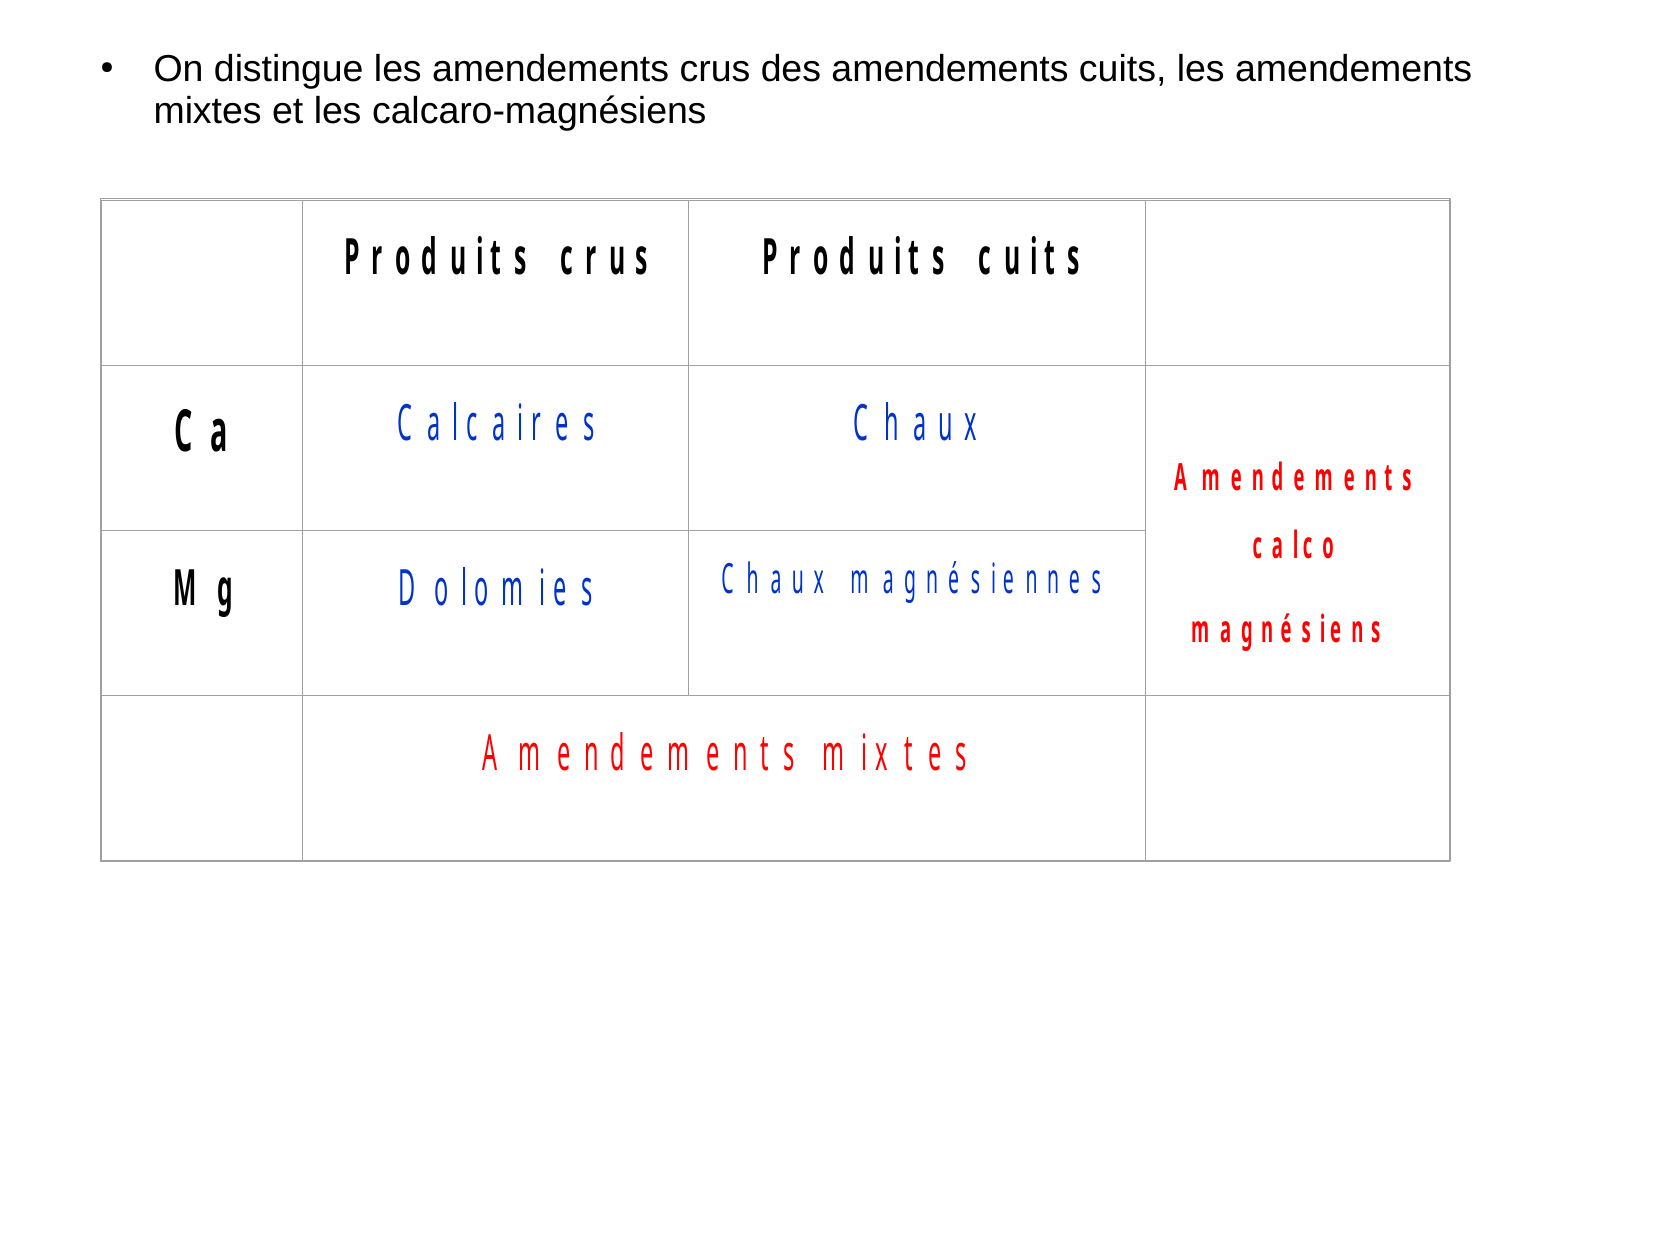

# On distingue les amendements crus des amendements cuits, les amendements mixtes et les calcaro-magnésiens